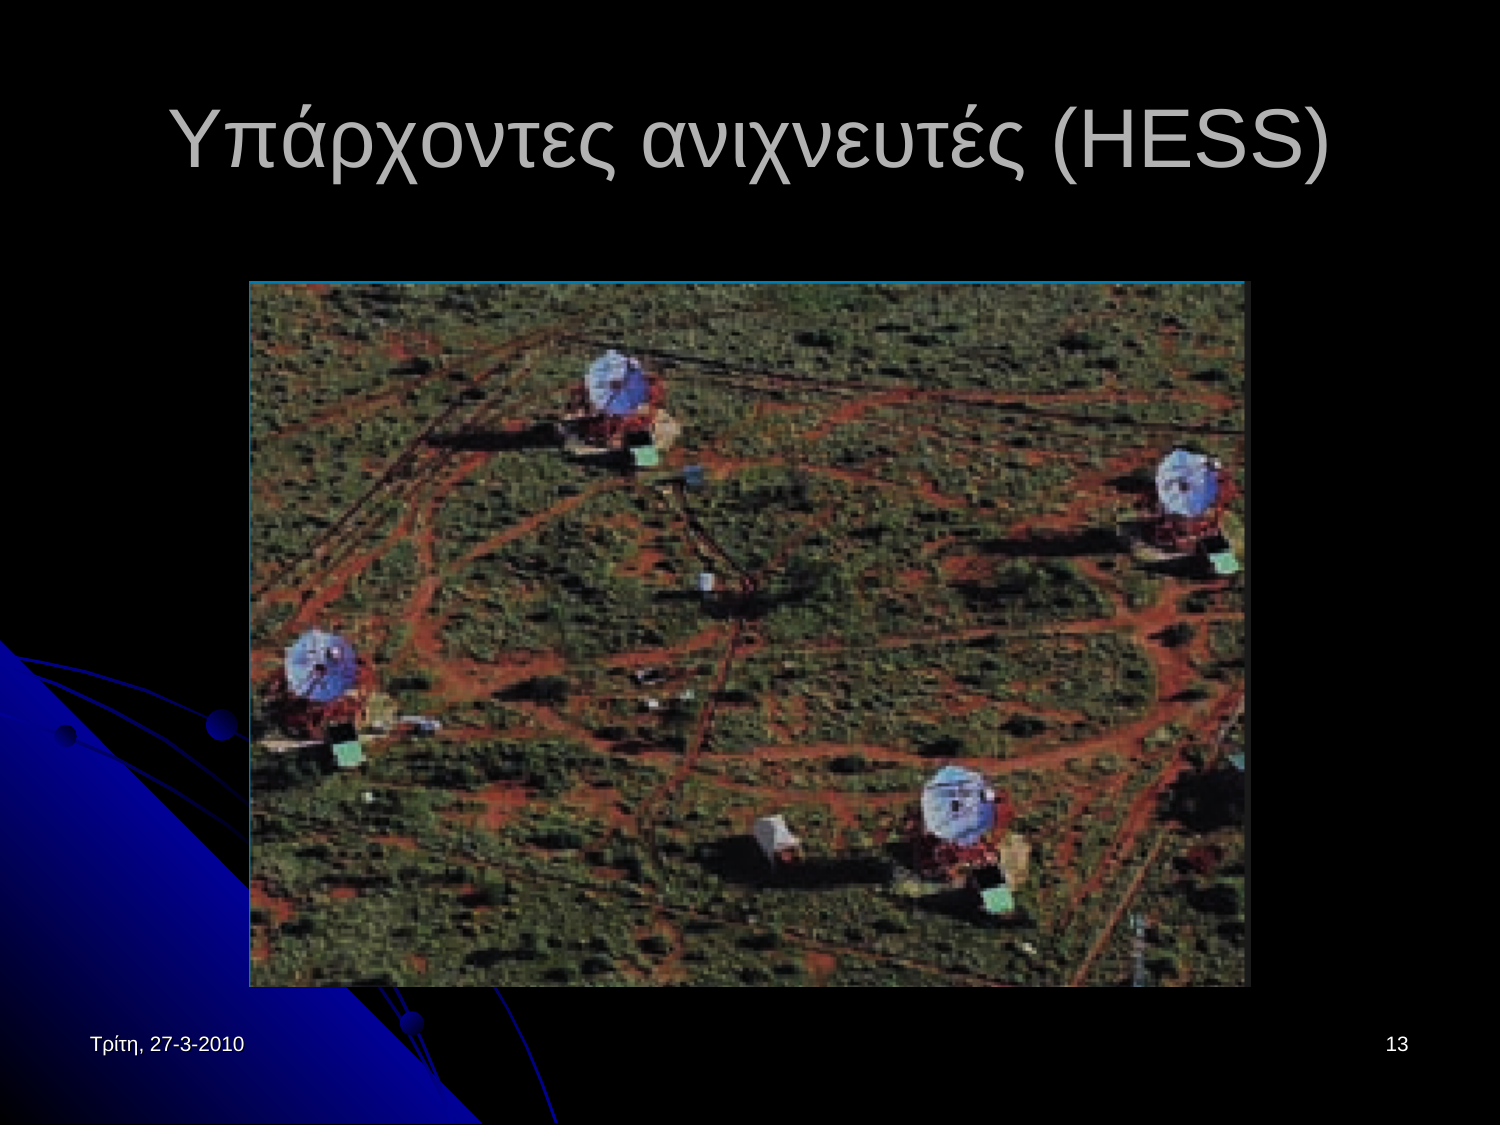

# Υπάρχοντες ανιχνευτές (HESS)
Τρίτη, 27-3-2010
13